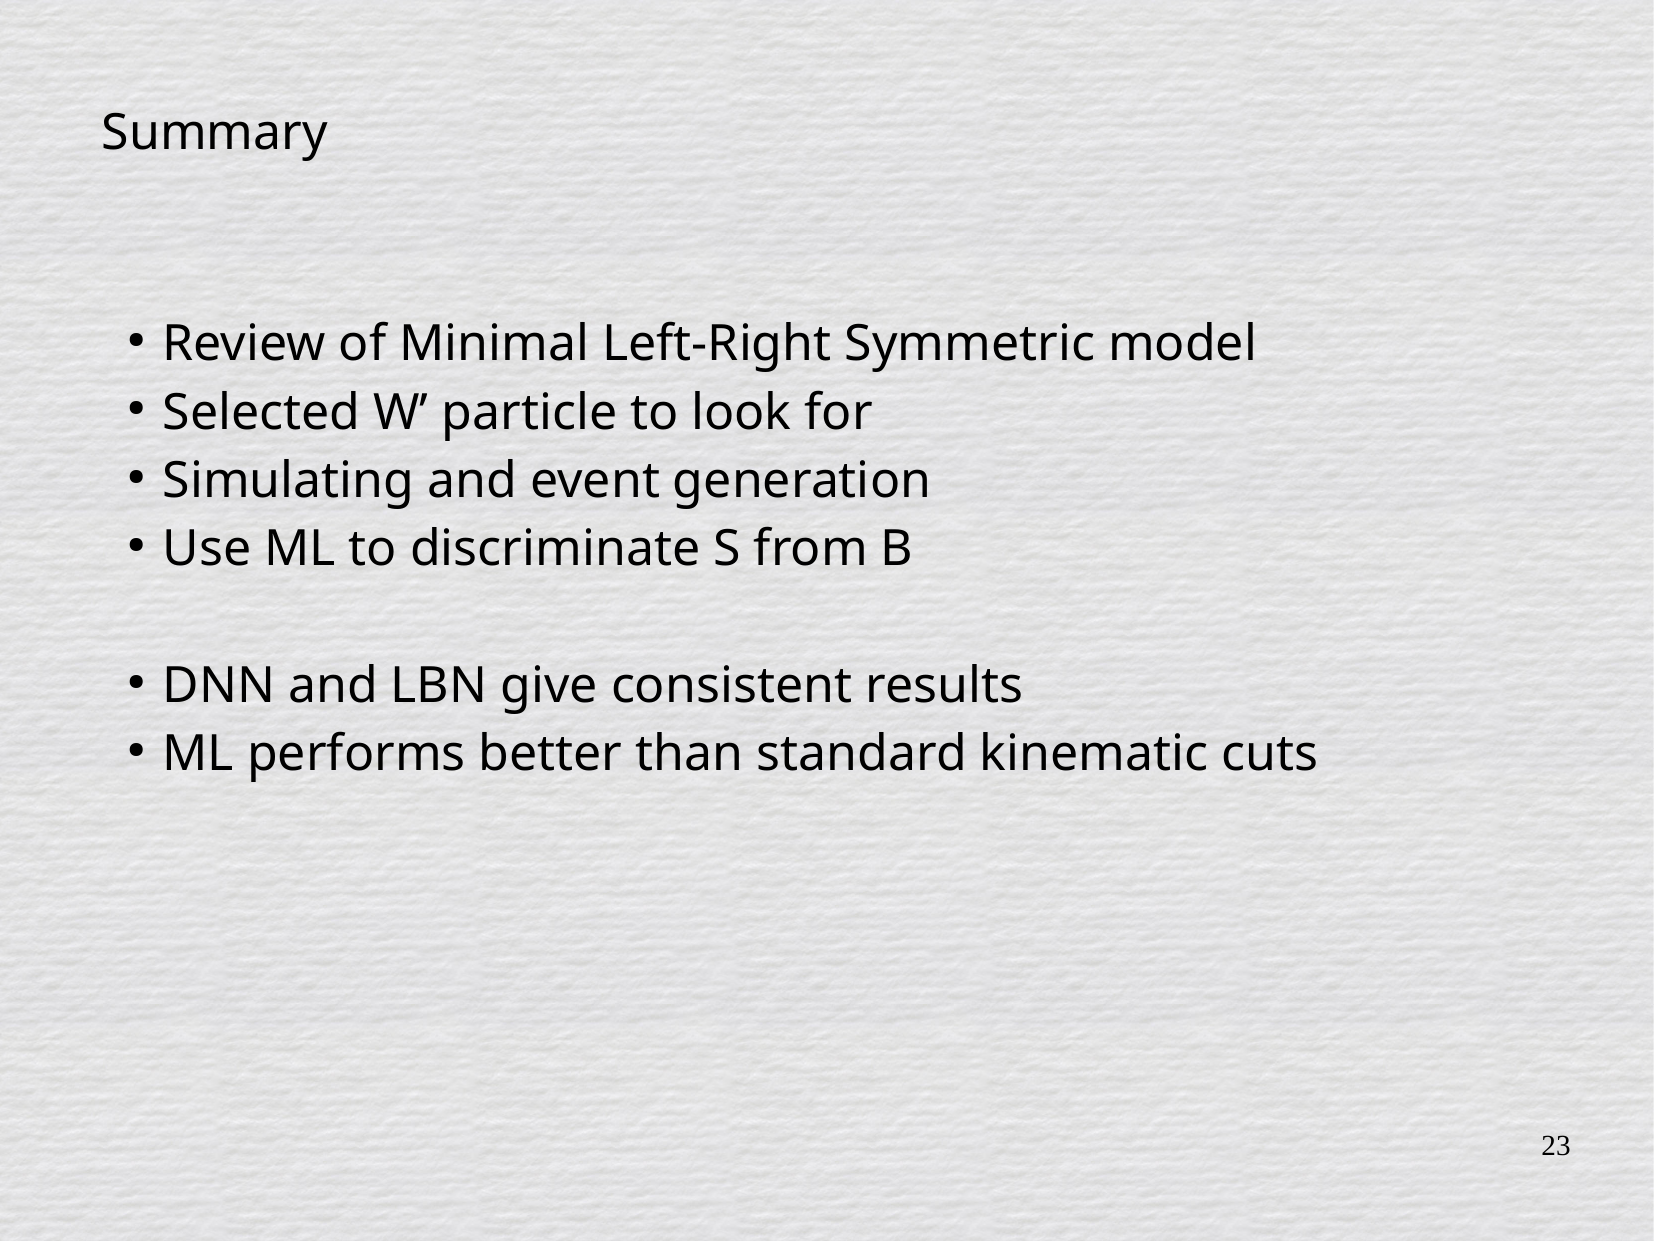

Summary
Review of Minimal Left-Right Symmetric model
Selected W’ particle to look for
Simulating and event generation
Use ML to discriminate S from B
DNN and LBN give consistent results
ML performs better than standard kinematic cuts
23